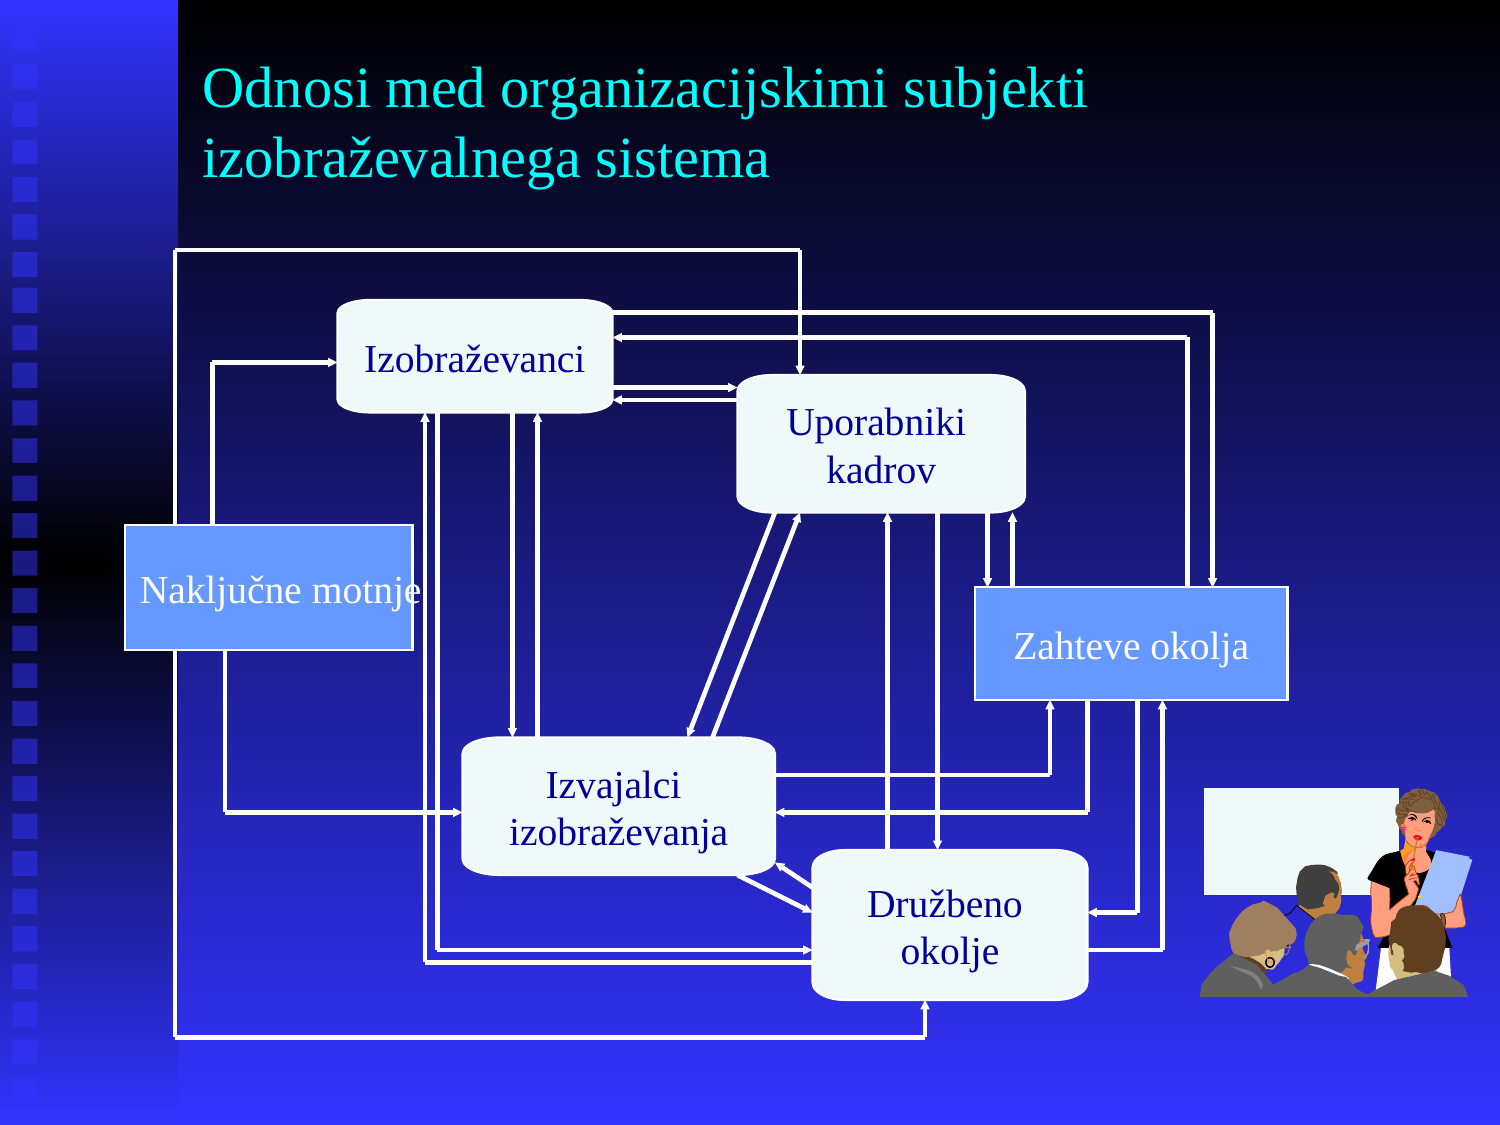

# Odnosi med organizacijskimi subjekti izobraževalnega sistema
Izobraževanci
Uporabniki
kadrov
Naključne motnje
Zahteve okolja
Izvajalci
izobraževanja
Družbeno
okolje